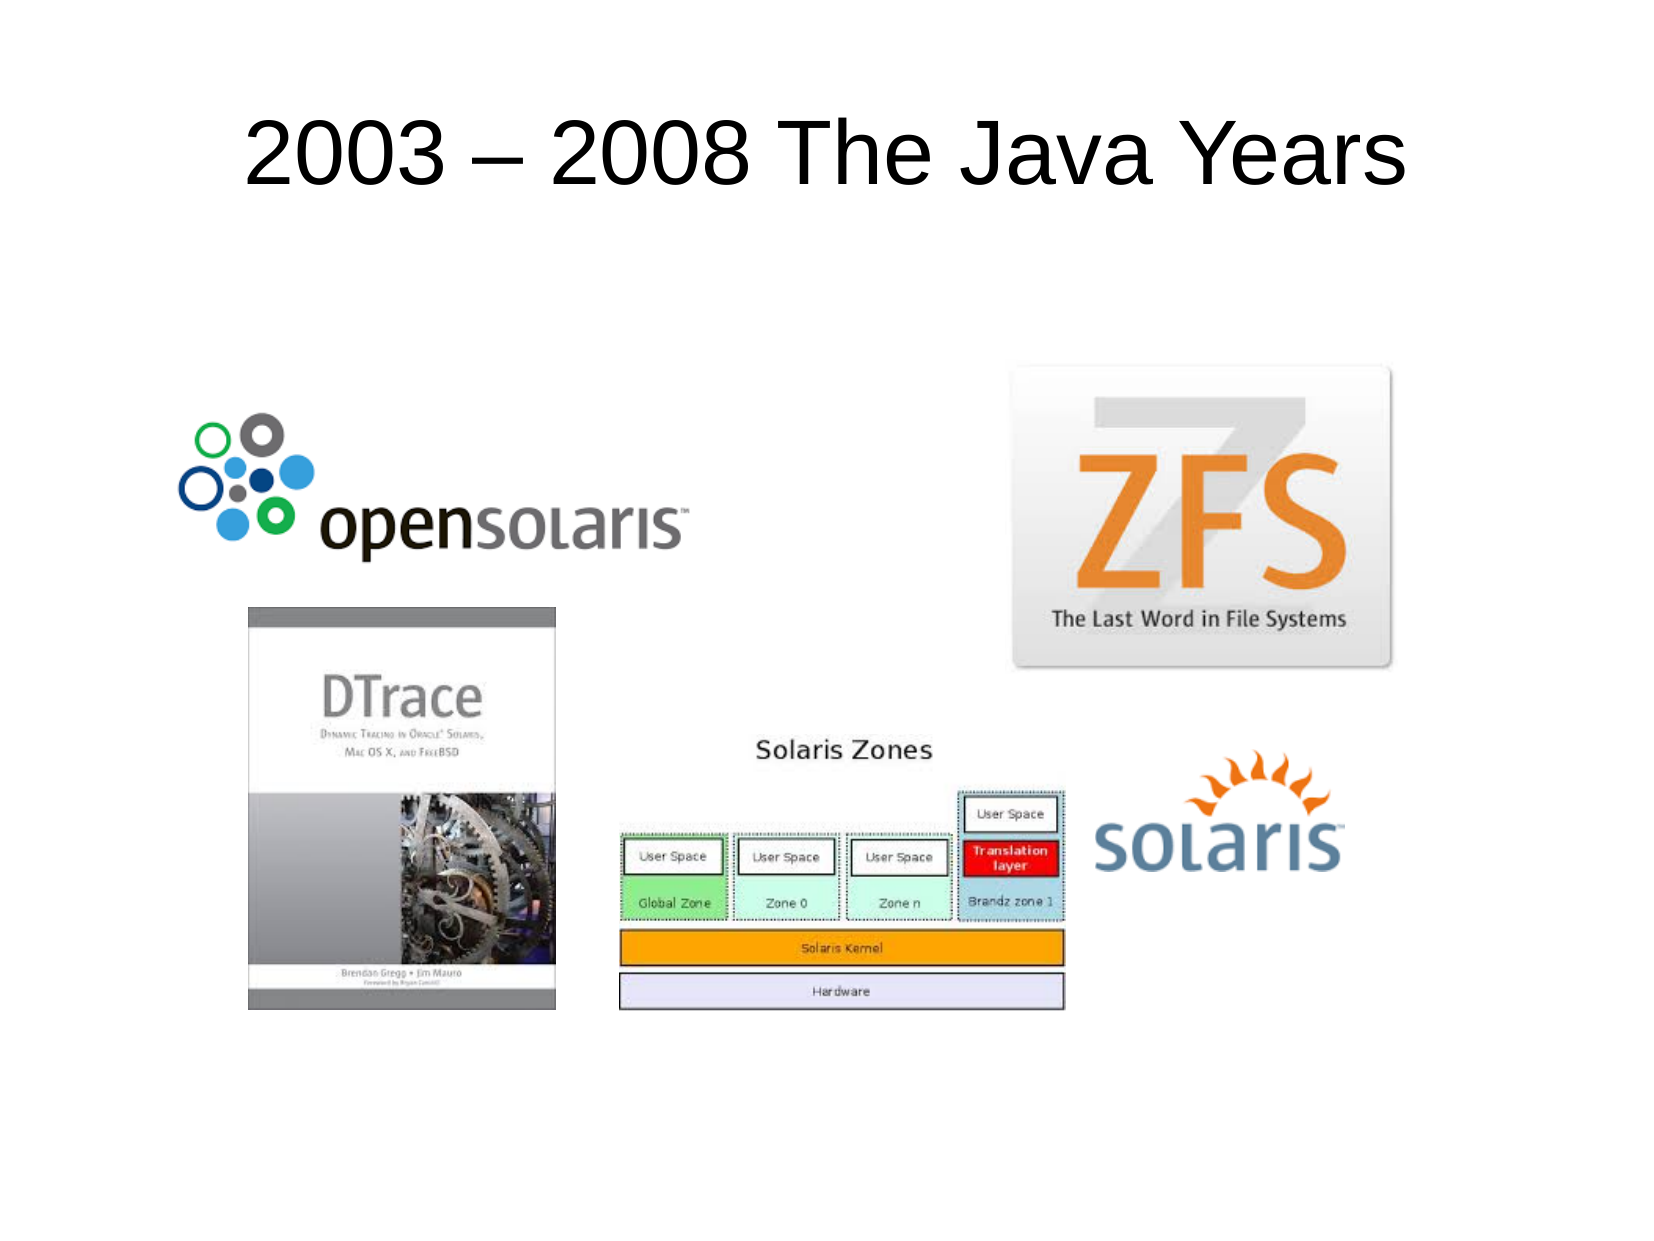

# 2003 – 2008 The Java Years